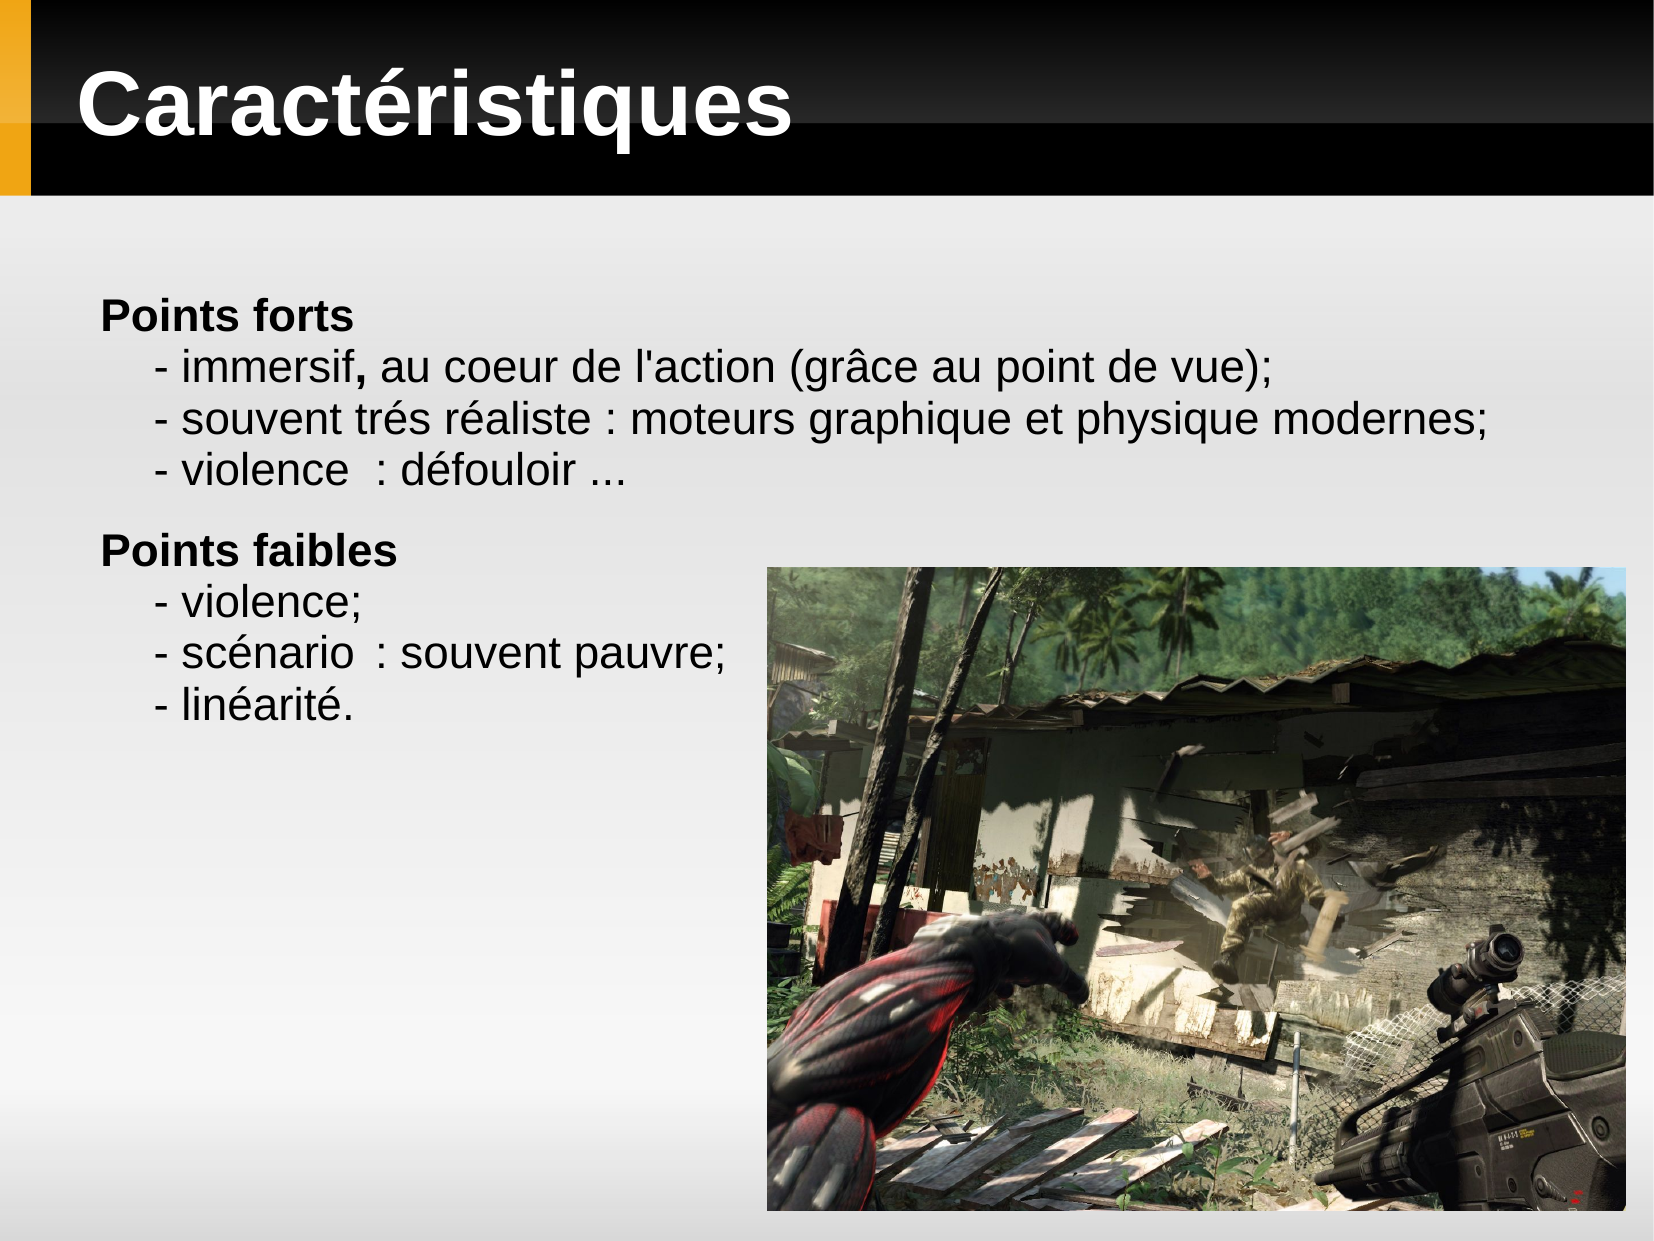

# Caractéristiques
Points forts
- immersif, au coeur de l'action (grâce au point de vue);
- souvent trés réaliste : moteurs graphique et physique modernes;
- violence	: défouloir ...
Points faibles
- violence;
- scénario	: souvent pauvre;
- linéarité.